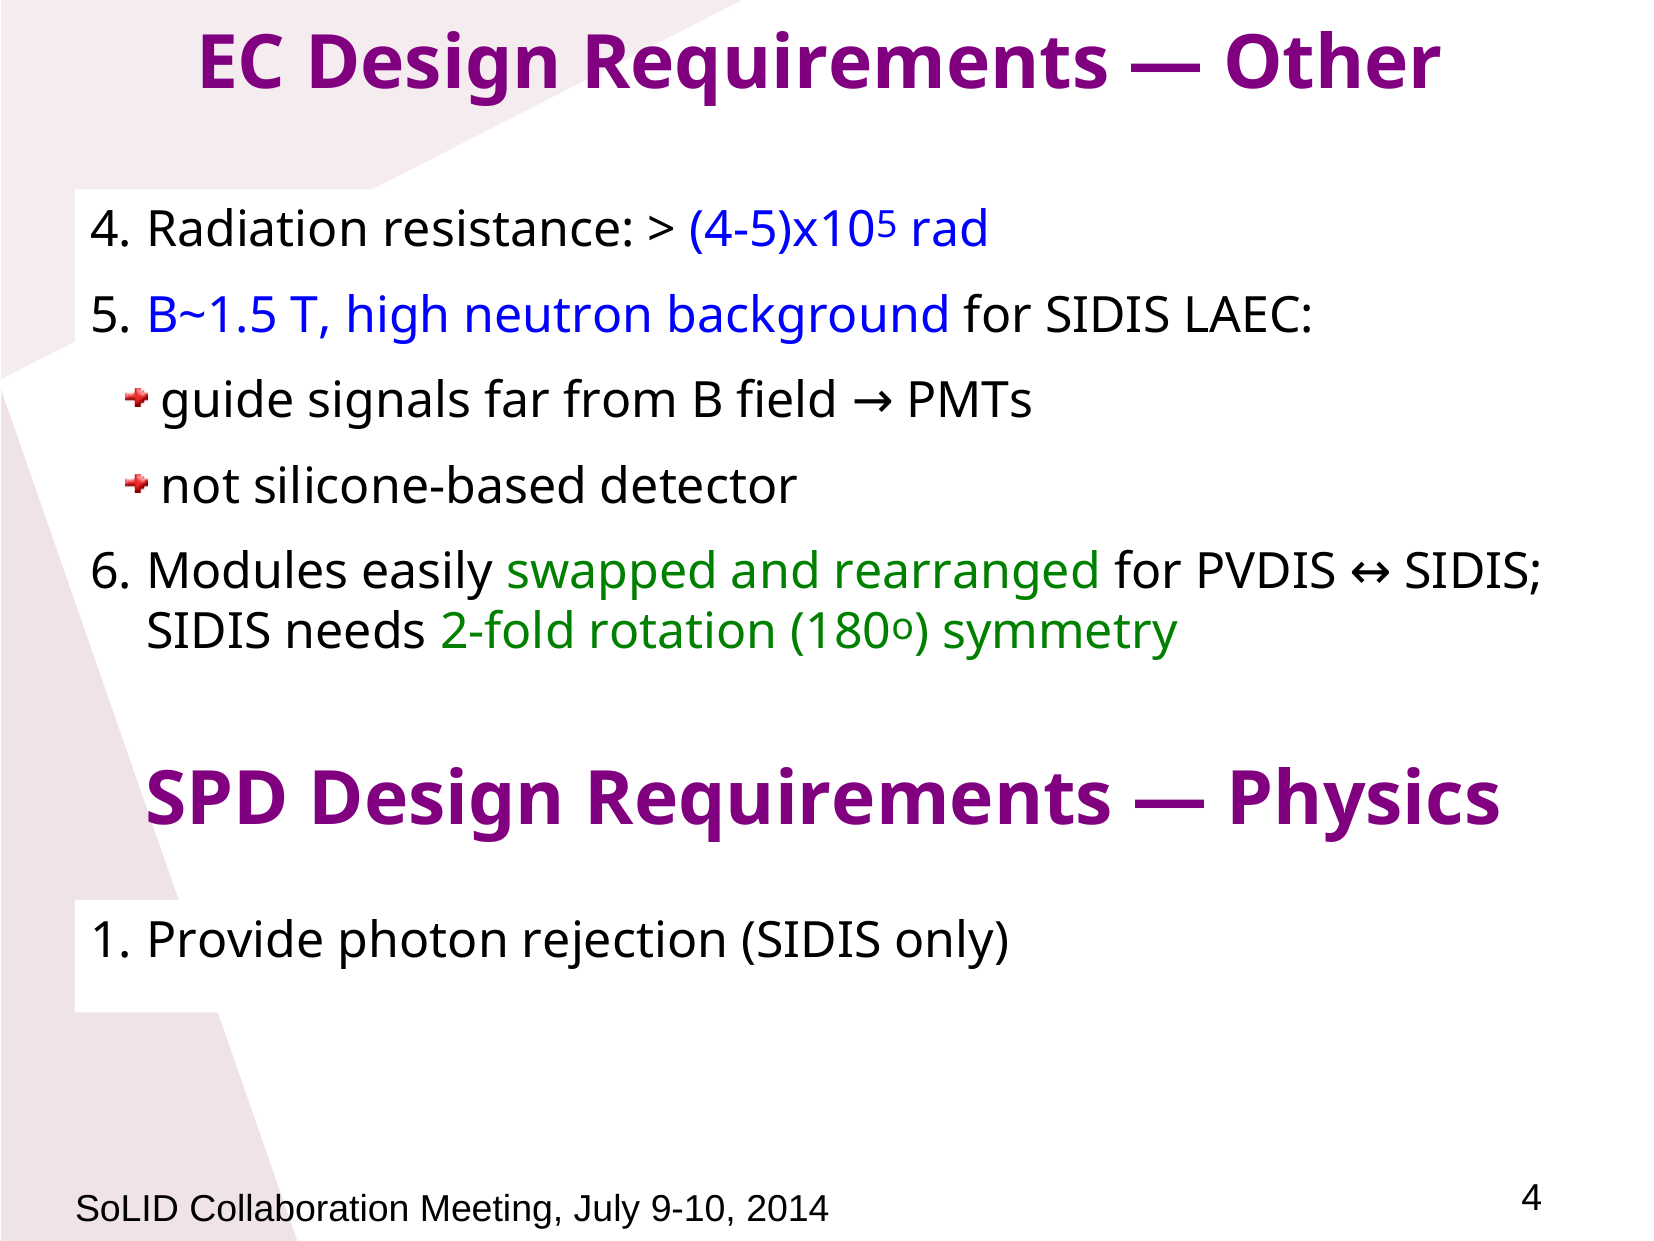

# EC Design Requirements ― Other
Radiation resistance: > (4-5)x105 rad
B~1.5 T, high neutron background for SIDIS LAEC:
guide signals far from B field → PMTs
not silicone-based detector
Modules easily swapped and rearranged for PVDIS ↔ SIDIS; SIDIS needs 2-fold rotation (180o) symmetry
SPD Design Requirements ― Physics
Provide photon rejection (SIDIS only)
4